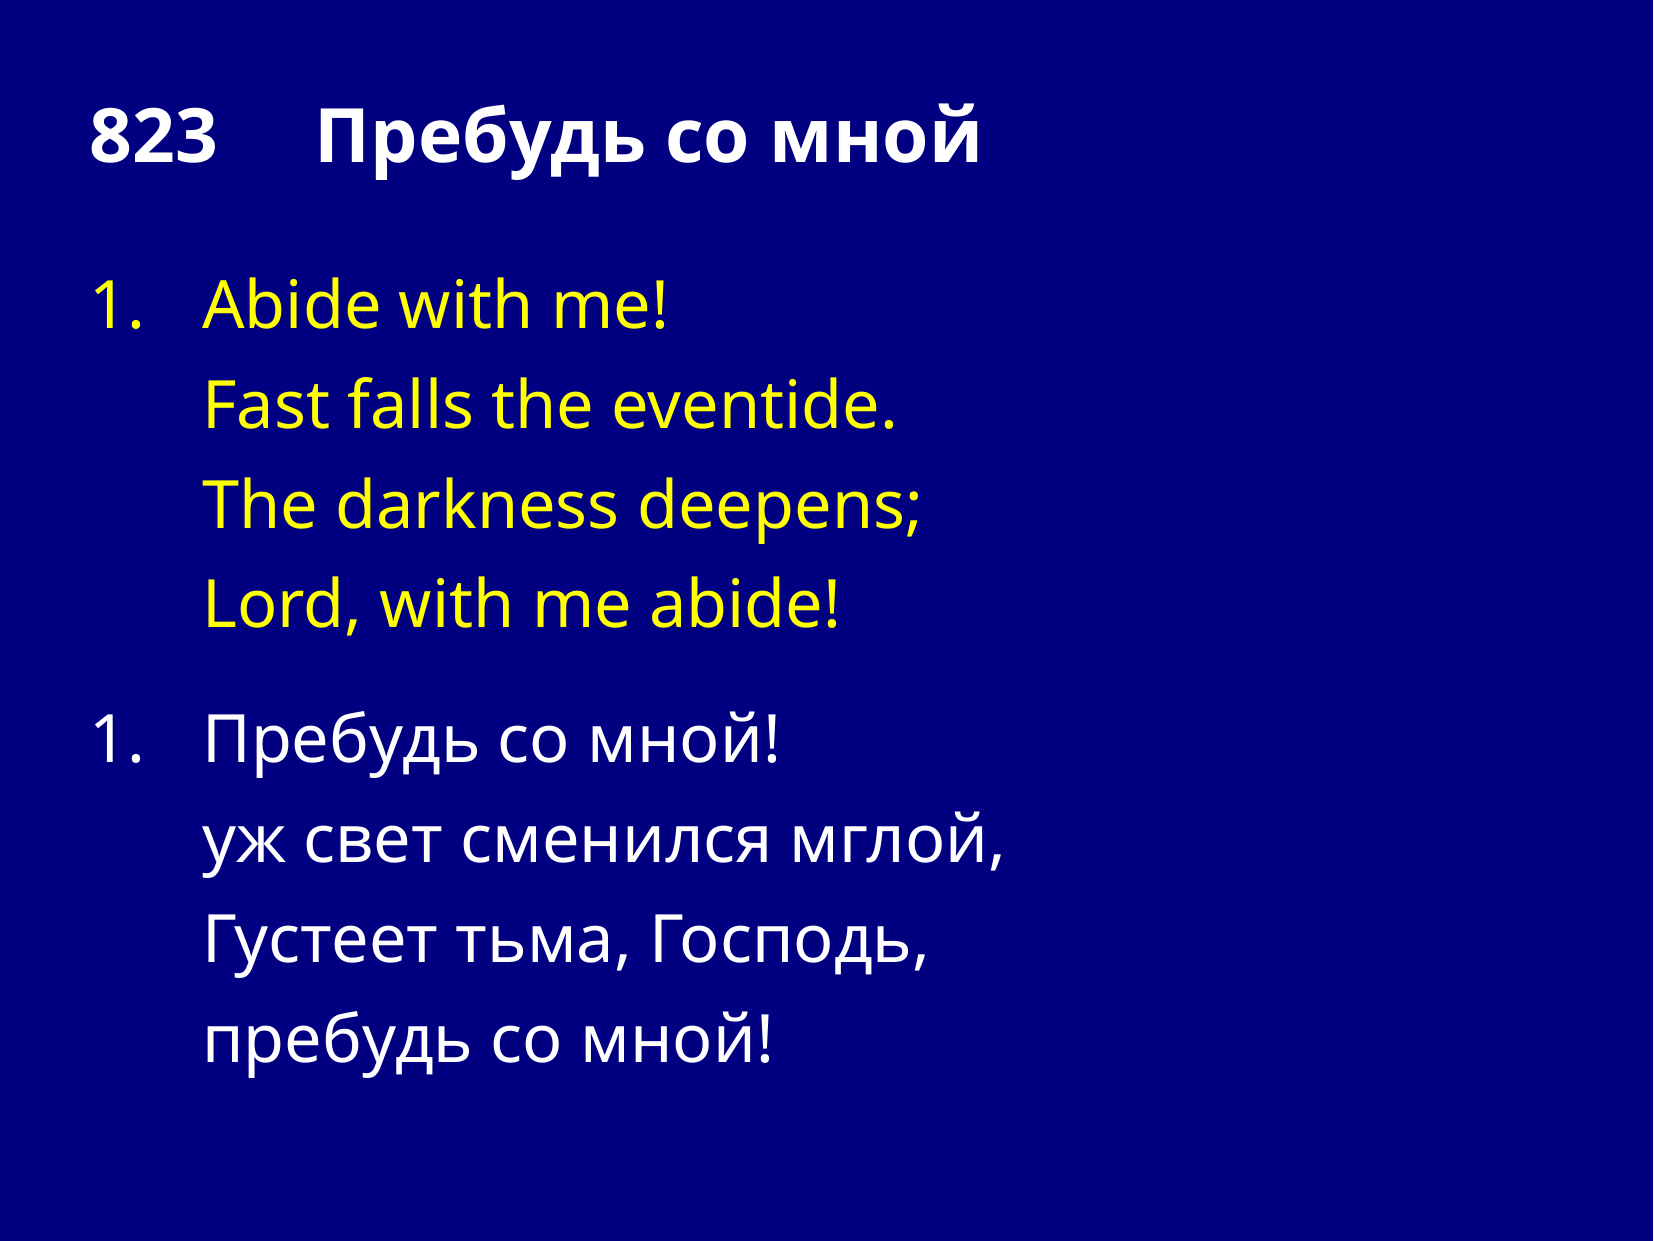

823	Пребудь со мной
1.	Abide with me!
	Fast falls the eventide.
	The darkness deepens;
	Lord, with me abide!
1.	Пребудь со мной!
	уж свет сменился мглой,
	Густеет тьма, Господь,
	пребудь со мной!